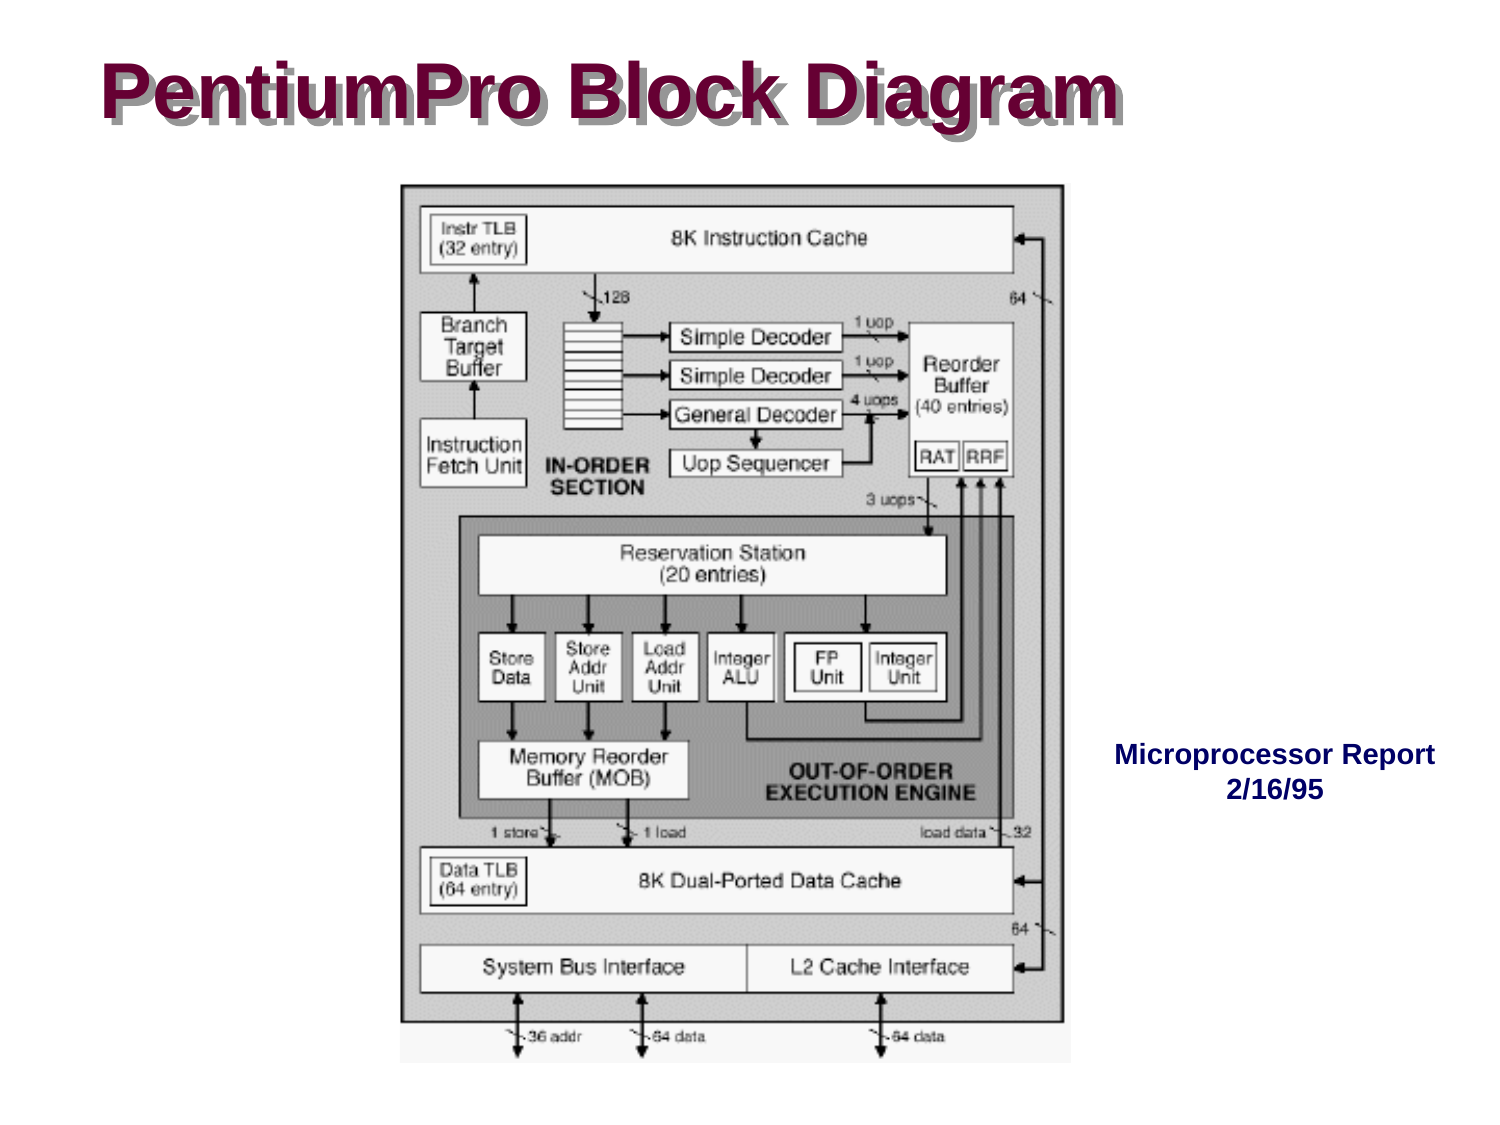

# PentiumPro Block Diagram
Microprocessor Report
2/16/95